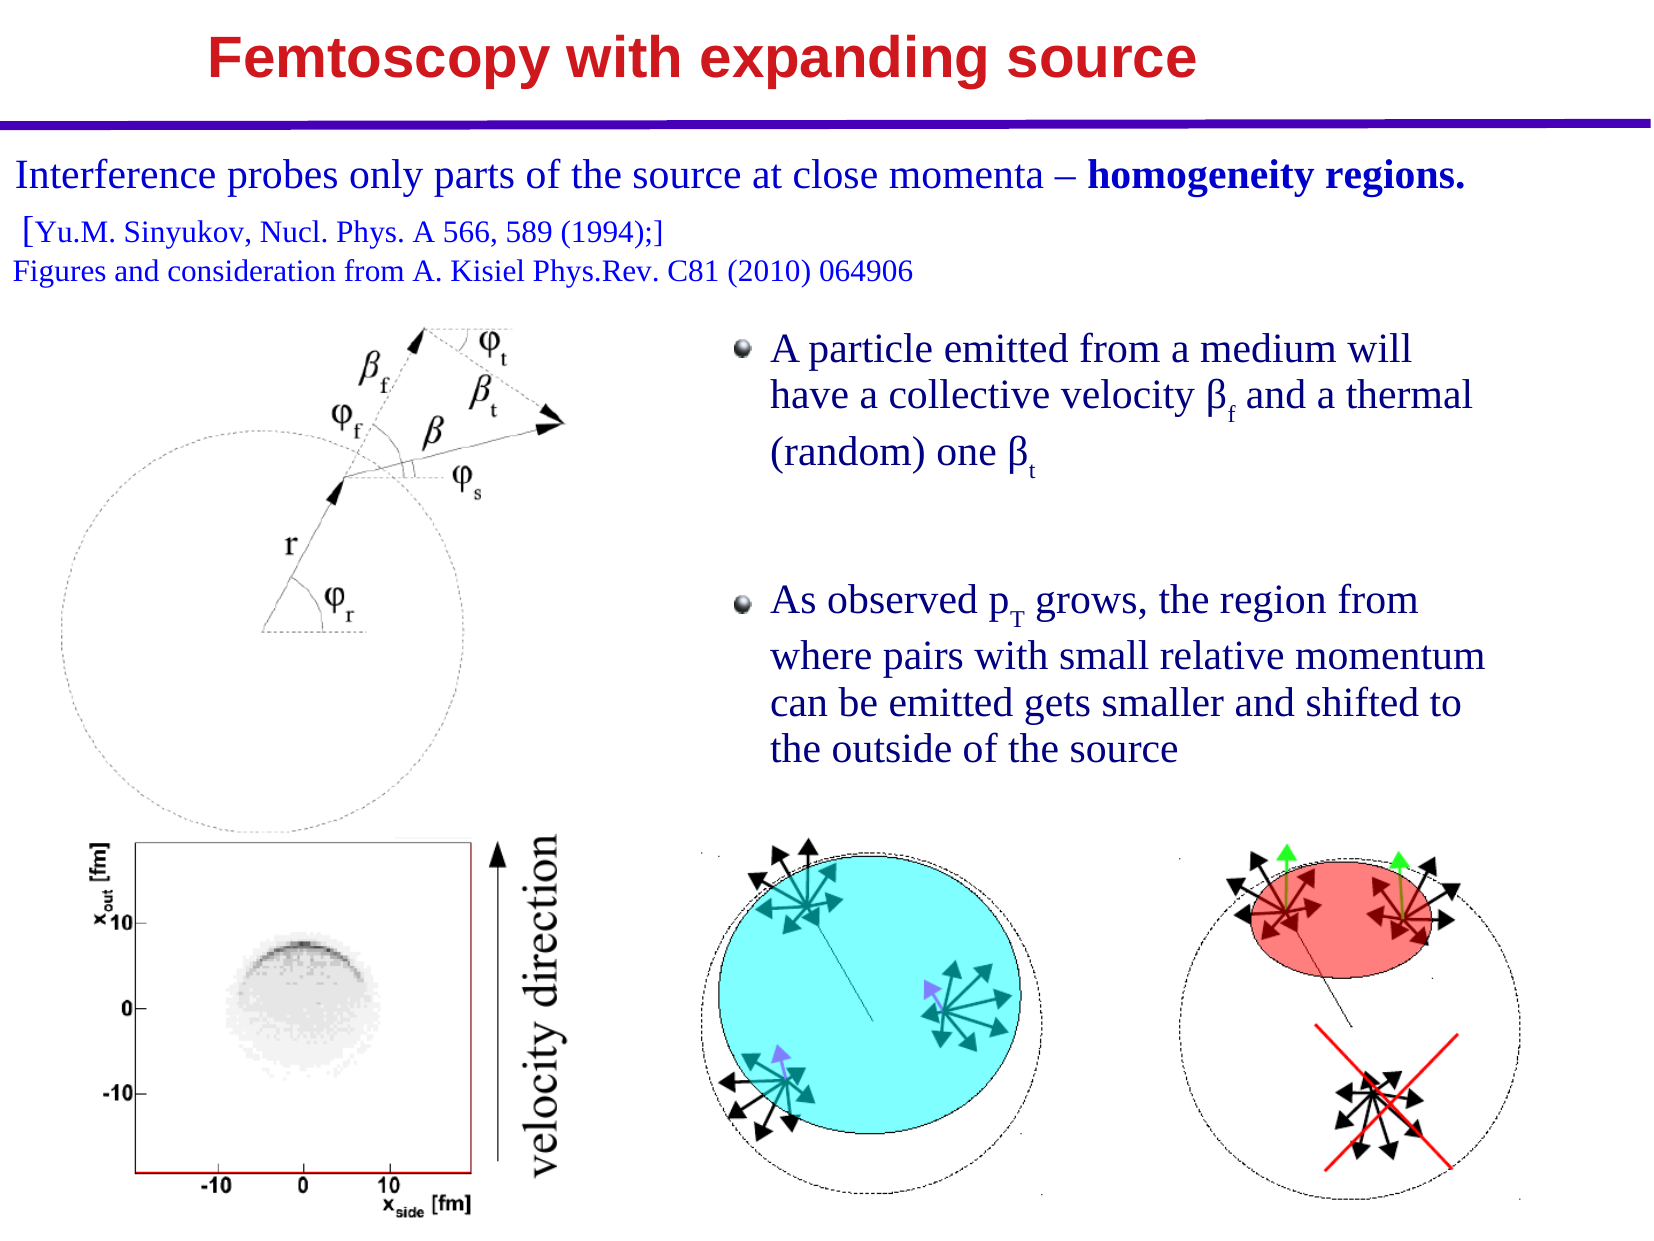

Femtoscopy with expanding source
Interference probes only parts of the source at close momenta – homogeneity regions.
 [Yu.M. Sinyukov, Nucl. Phys. A 566, 589 (1994);]
Figures and consideration from A. Kisiel Phys.Rev. C81 (2010) 064906
A particle emitted from a medium will
have a collective velocity βf and a thermal
(random) one βt
As observed pT grows, the region from
where pairs with small relative momentum
can be emitted gets smaller and shifted to
the outside of the source